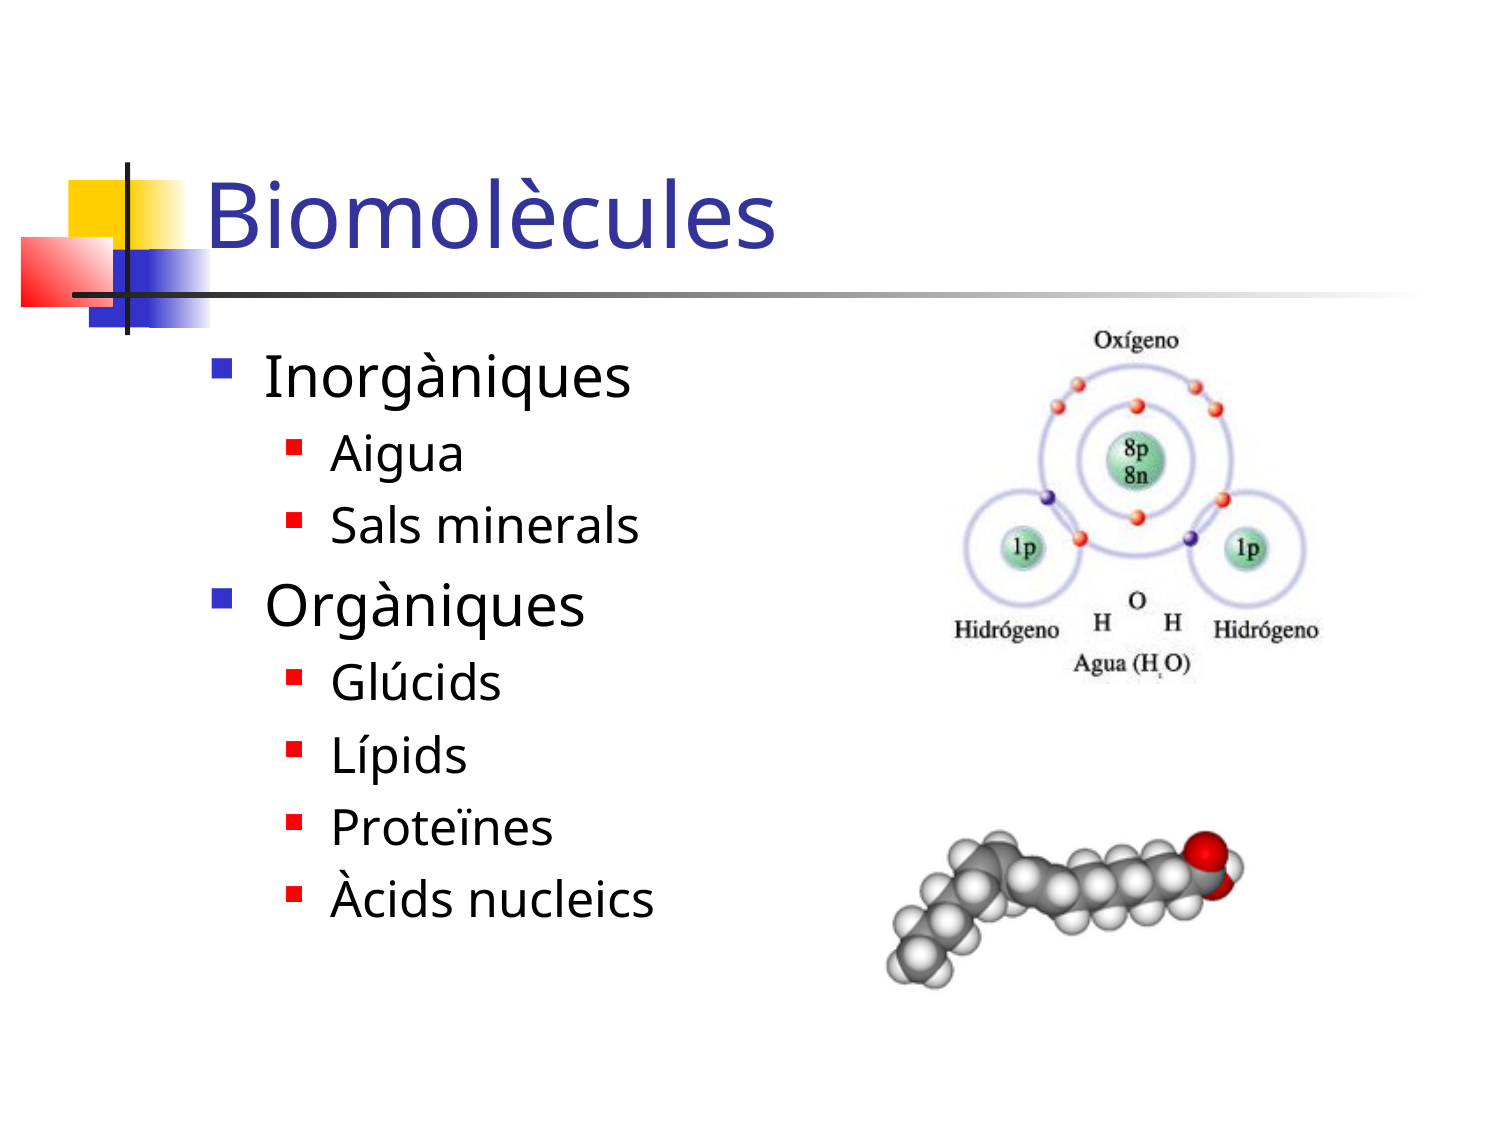

# Biomolècules
Inorgàniques
Aigua
Sals minerals
Orgàniques
Glúcids
Lípids
Proteïnes
Àcids nucleics